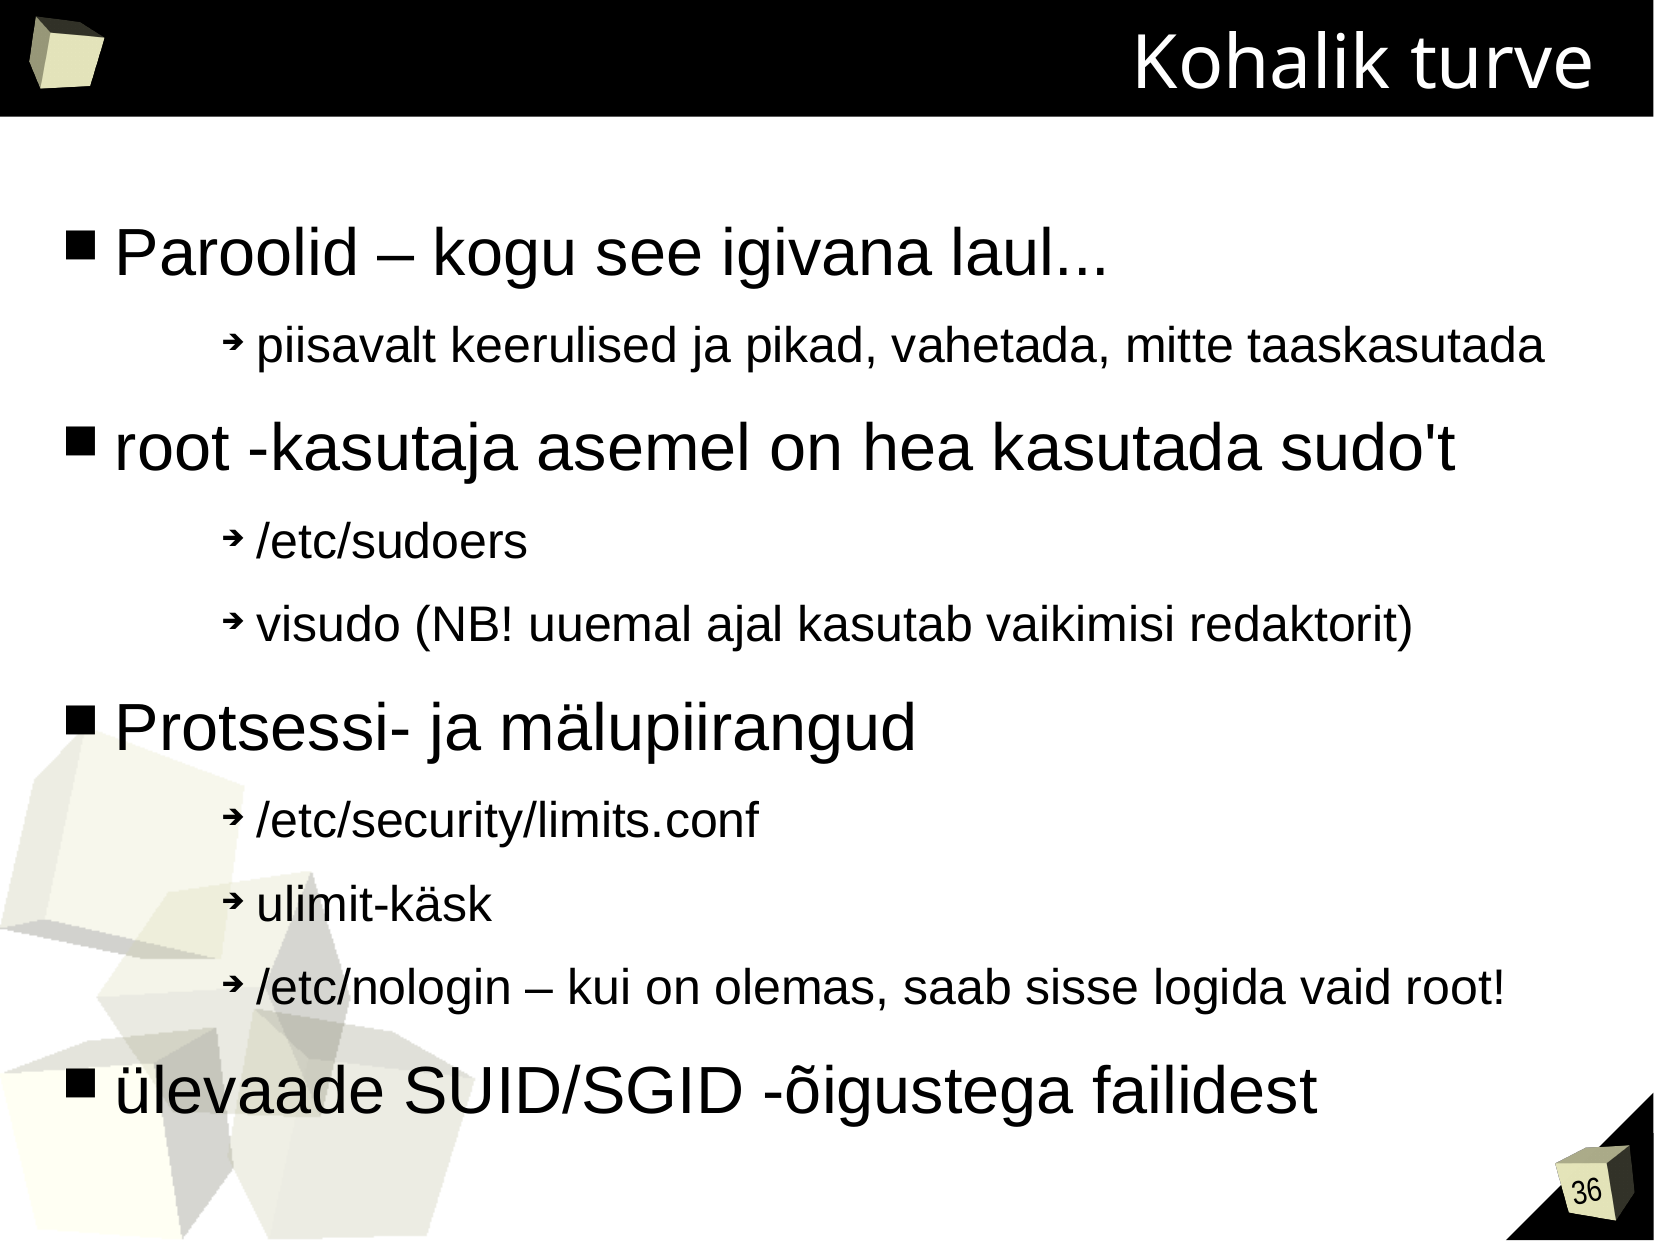

# Kohalik turve
Paroolid – kogu see igivana laul...
piisavalt keerulised ja pikad, vahetada, mitte taaskasutada
root -kasutaja asemel on hea kasutada sudo't
/etc/sudoers
visudo (NB! uuemal ajal kasutab vaikimisi redaktorit)
Protsessi- ja mälupiirangud
/etc/security/limits.conf
ulimit-käsk
/etc/nologin – kui on olemas, saab sisse logida vaid root!
ülevaade SUID/SGID -õigustega failidest